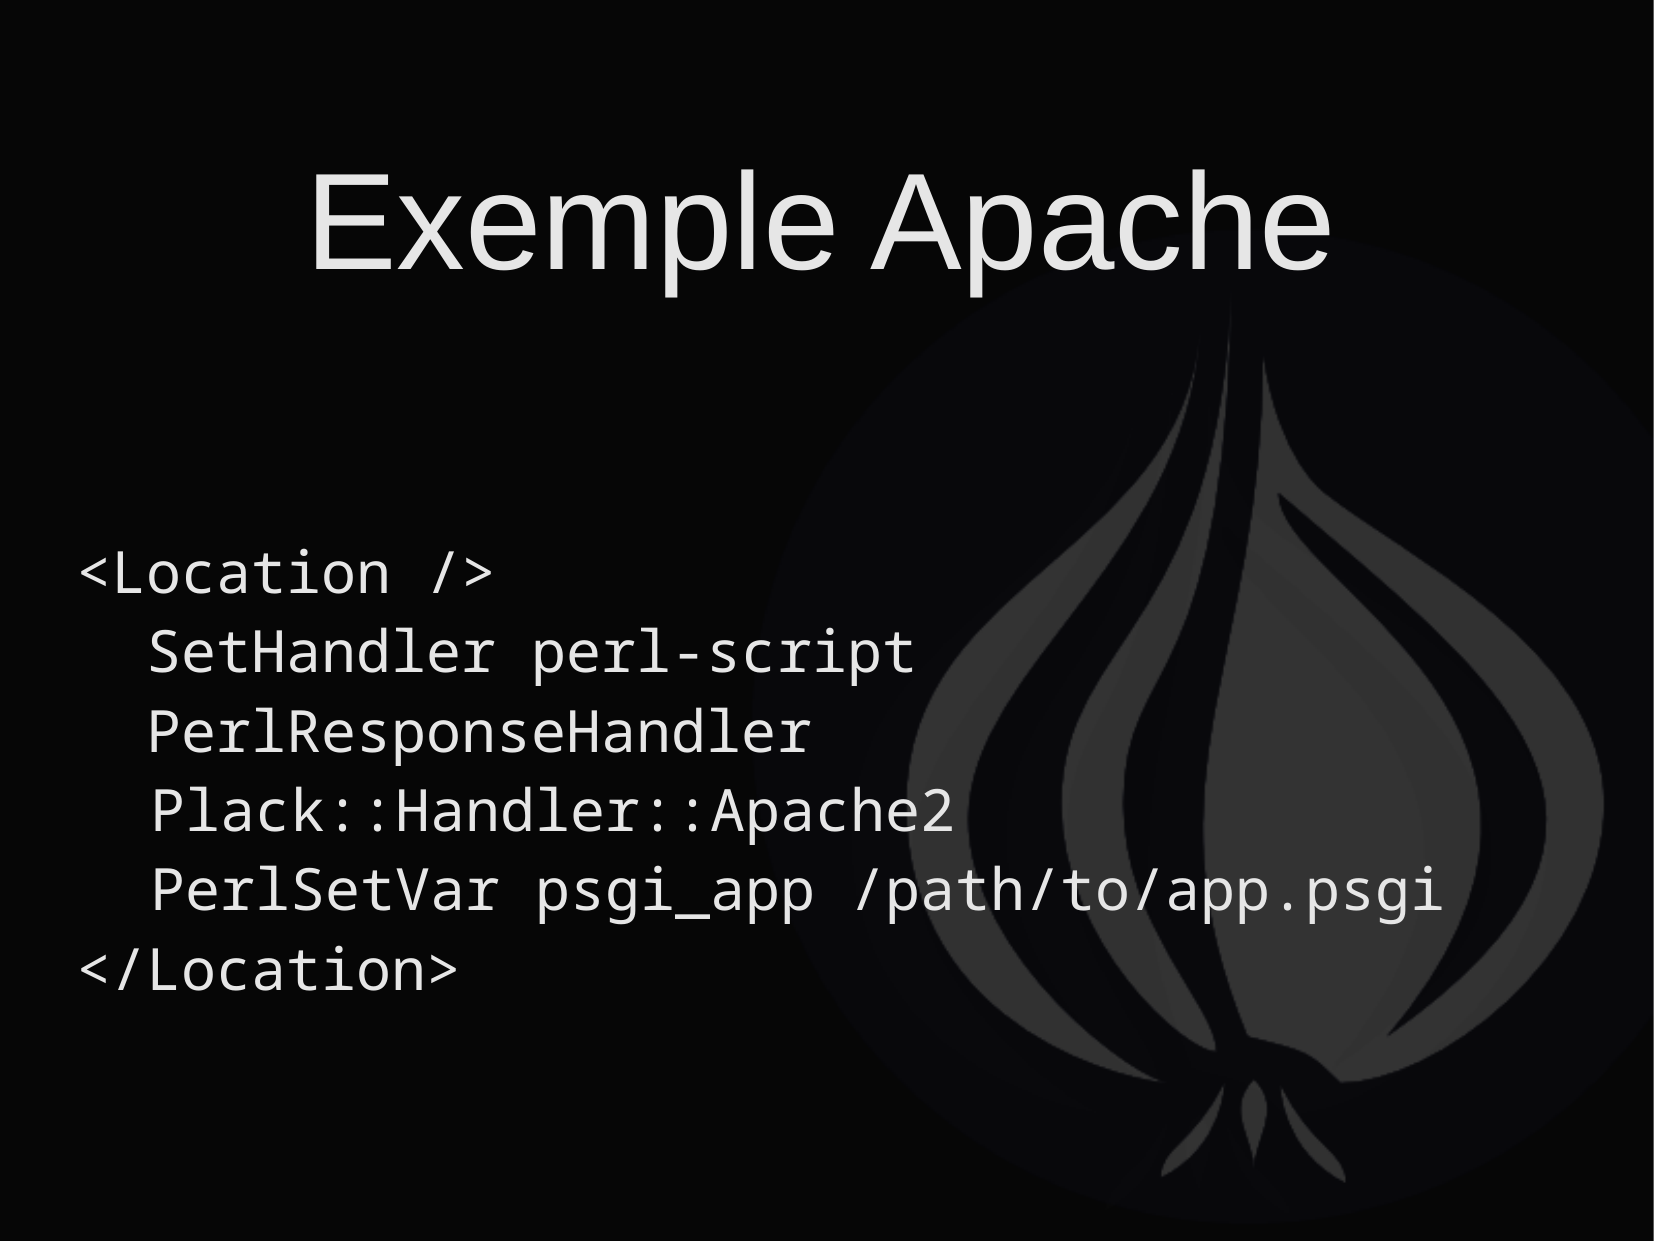

# Exemple Apache
<Location />
 SetHandler perl-script
 PerlResponseHandler
	Plack::Handler::Apache2
	PerlSetVar psgi_app /path/to/app.psgi
</Location>